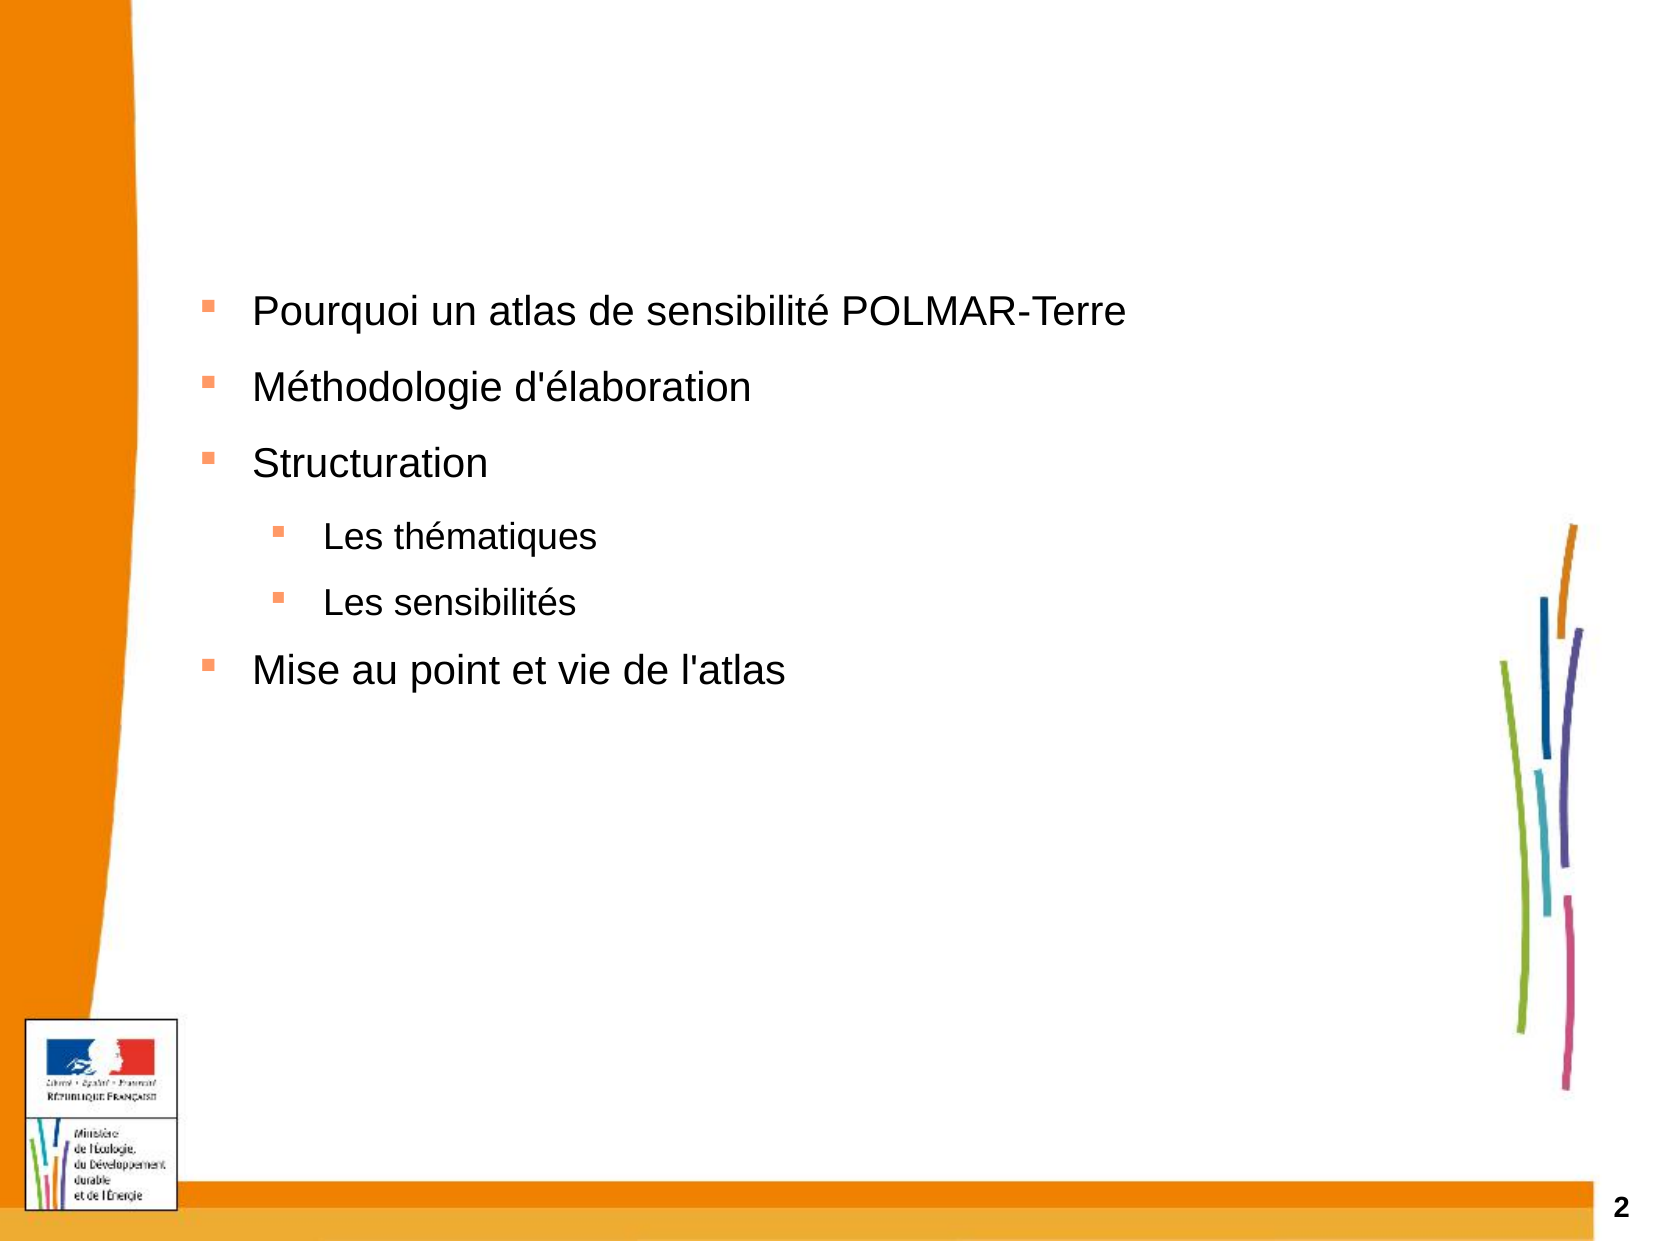

# Pourquoi un atlas de sensibilité POLMAR-Terre
Méthodologie d'élaboration
Structuration
Les thématiques
Les sensibilités
Mise au point et vie de l'atlas
2